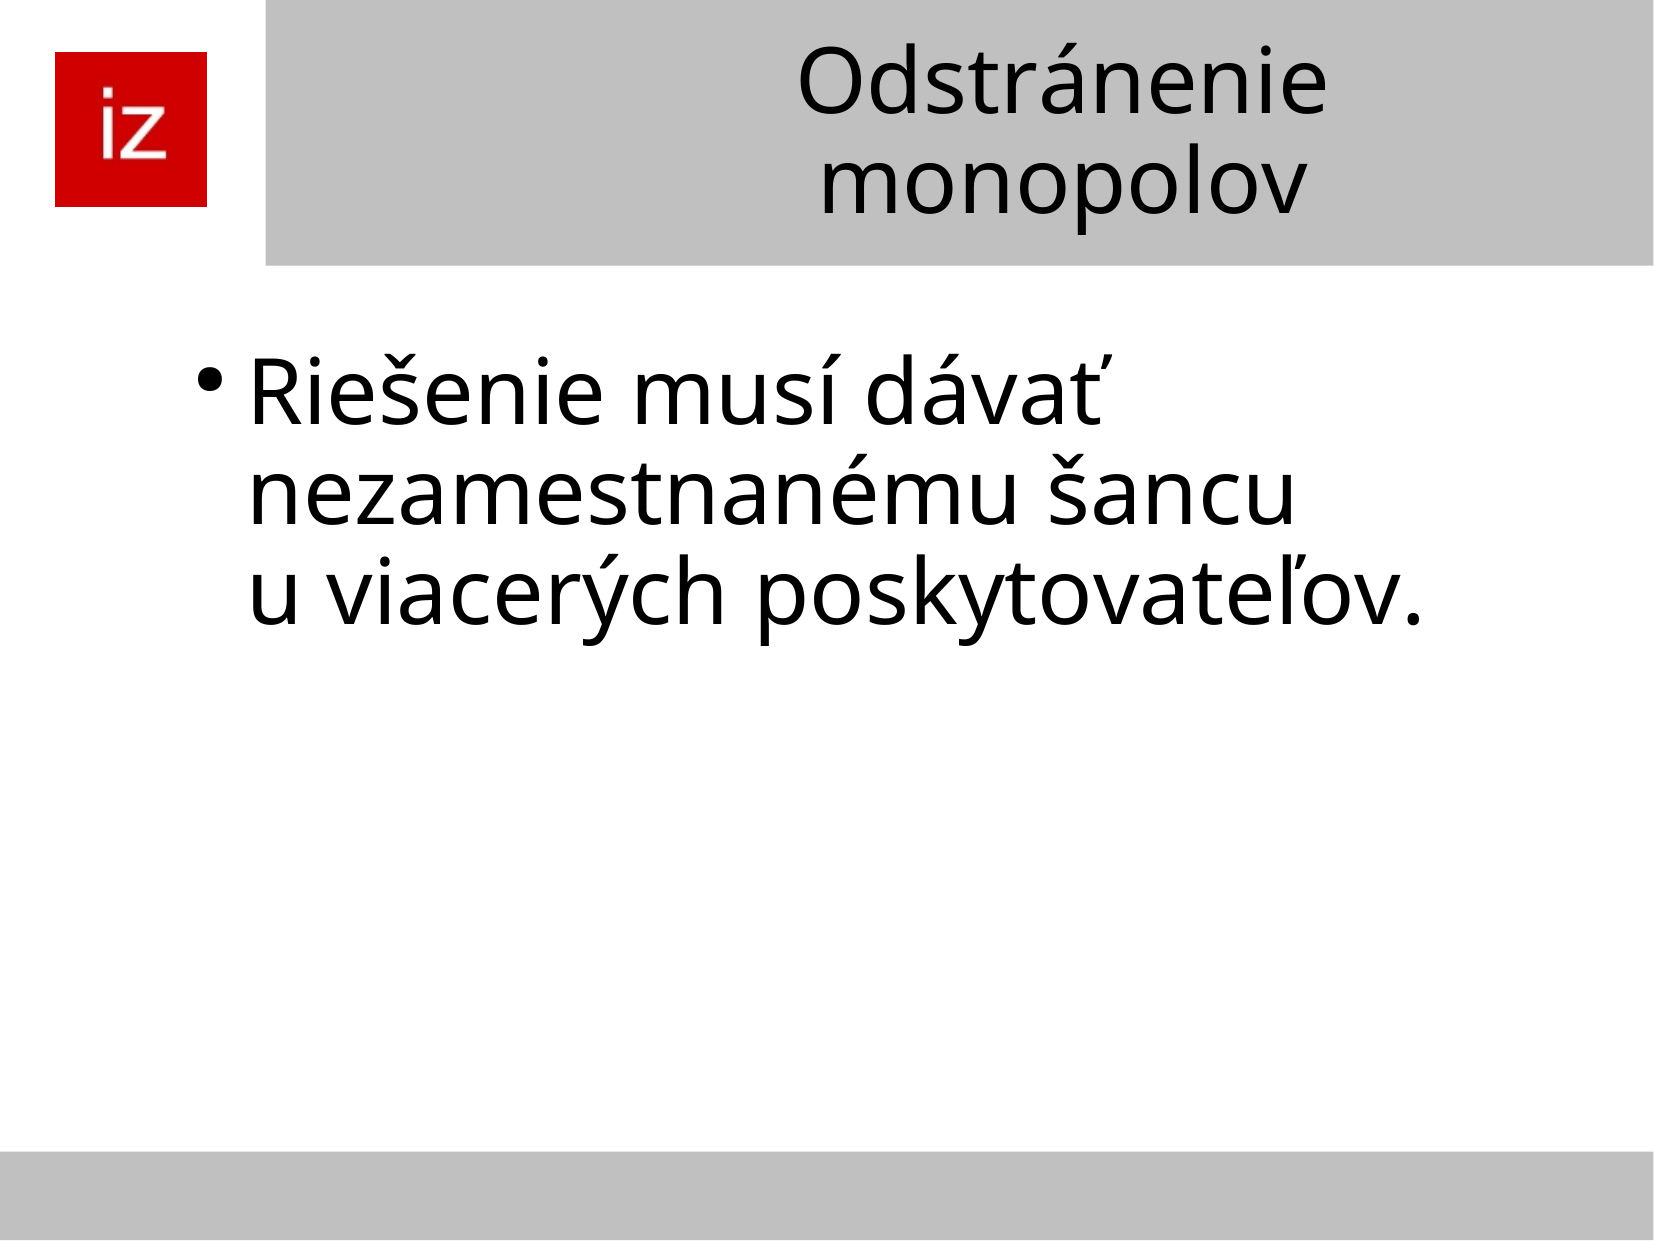

# Odstránenie monopolov
Riešenie musí dávať nezamestnanému šancu u viacerých poskytovateľov.